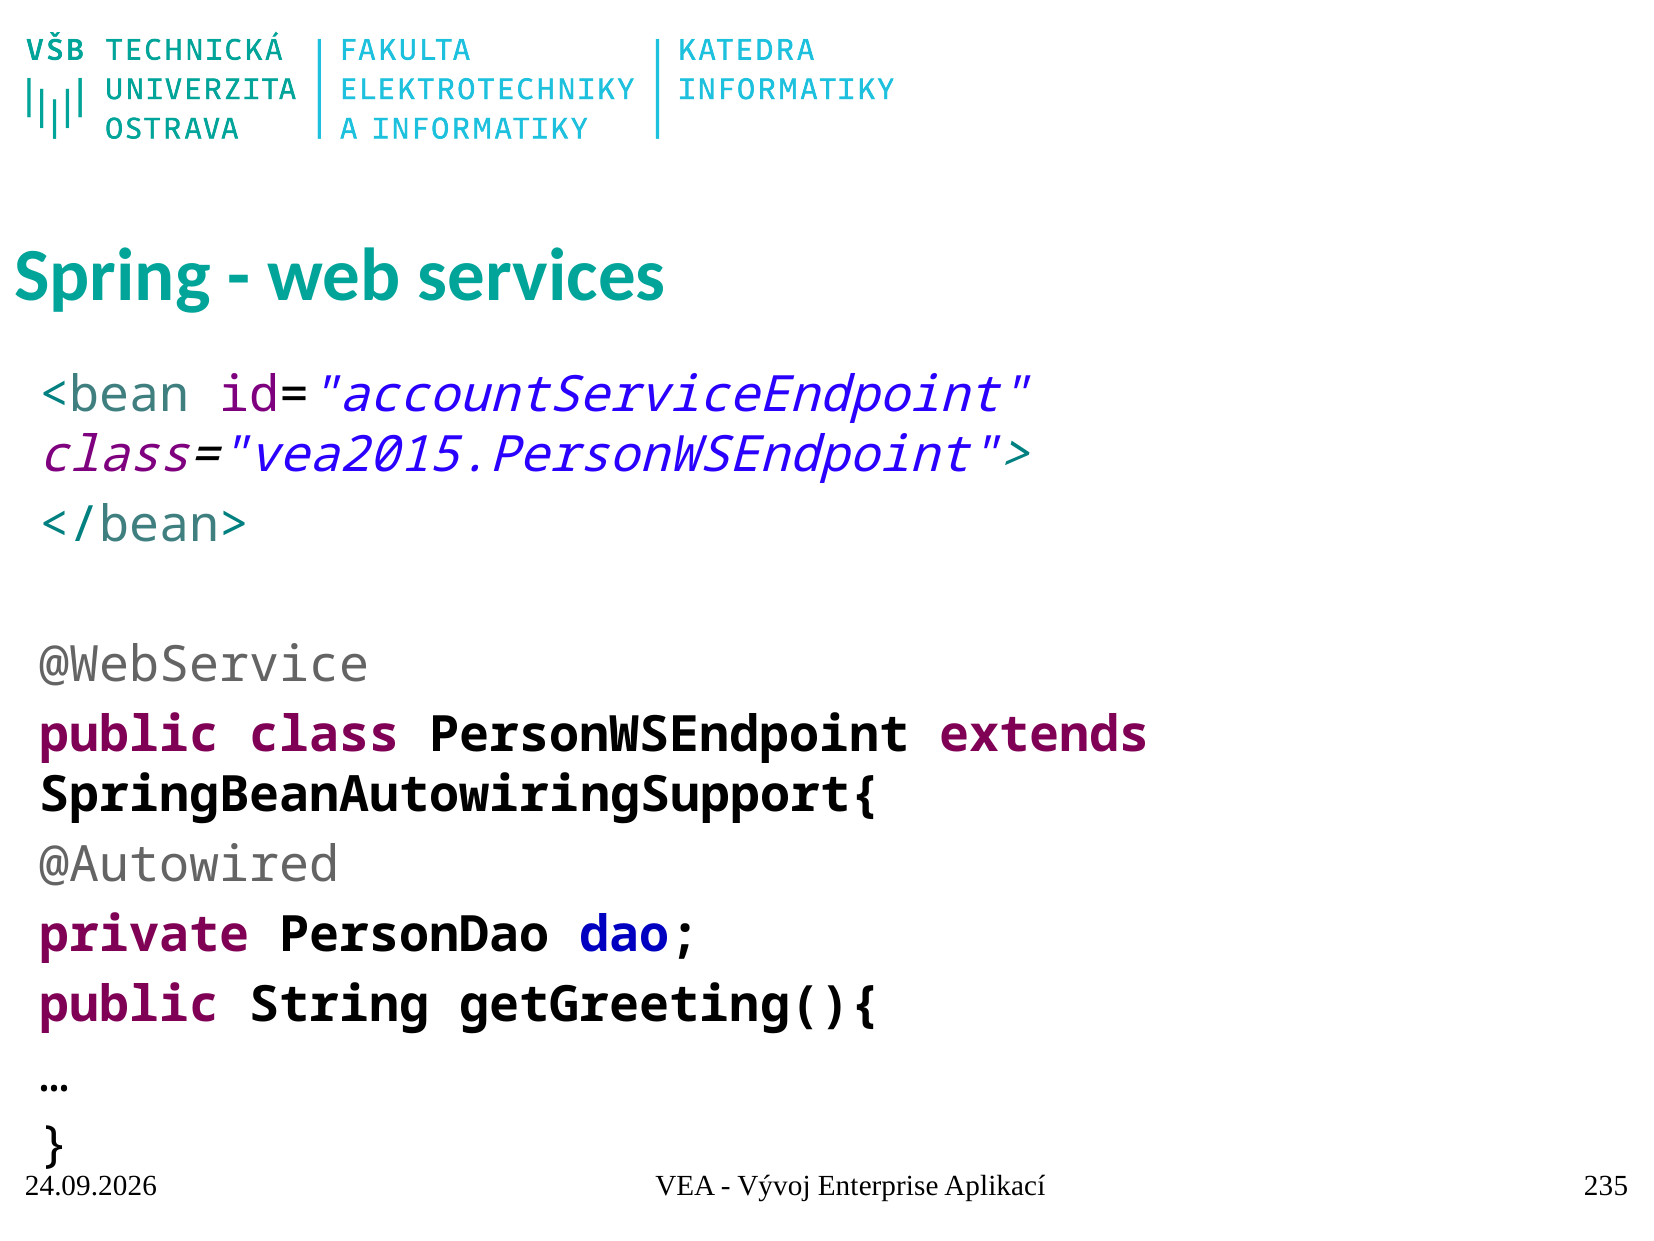

Spring - web services
# <bean id="accountServiceEndpoint" class="vea2015.PersonWSEndpoint">
</bean>
@WebService
public class PersonWSEndpoint extends SpringBeanAutowiringSupport{
@Autowired
private PersonDao dao;
public String getGreeting(){
…
}
VEA - Vývoj Enterprise Aplikací
235